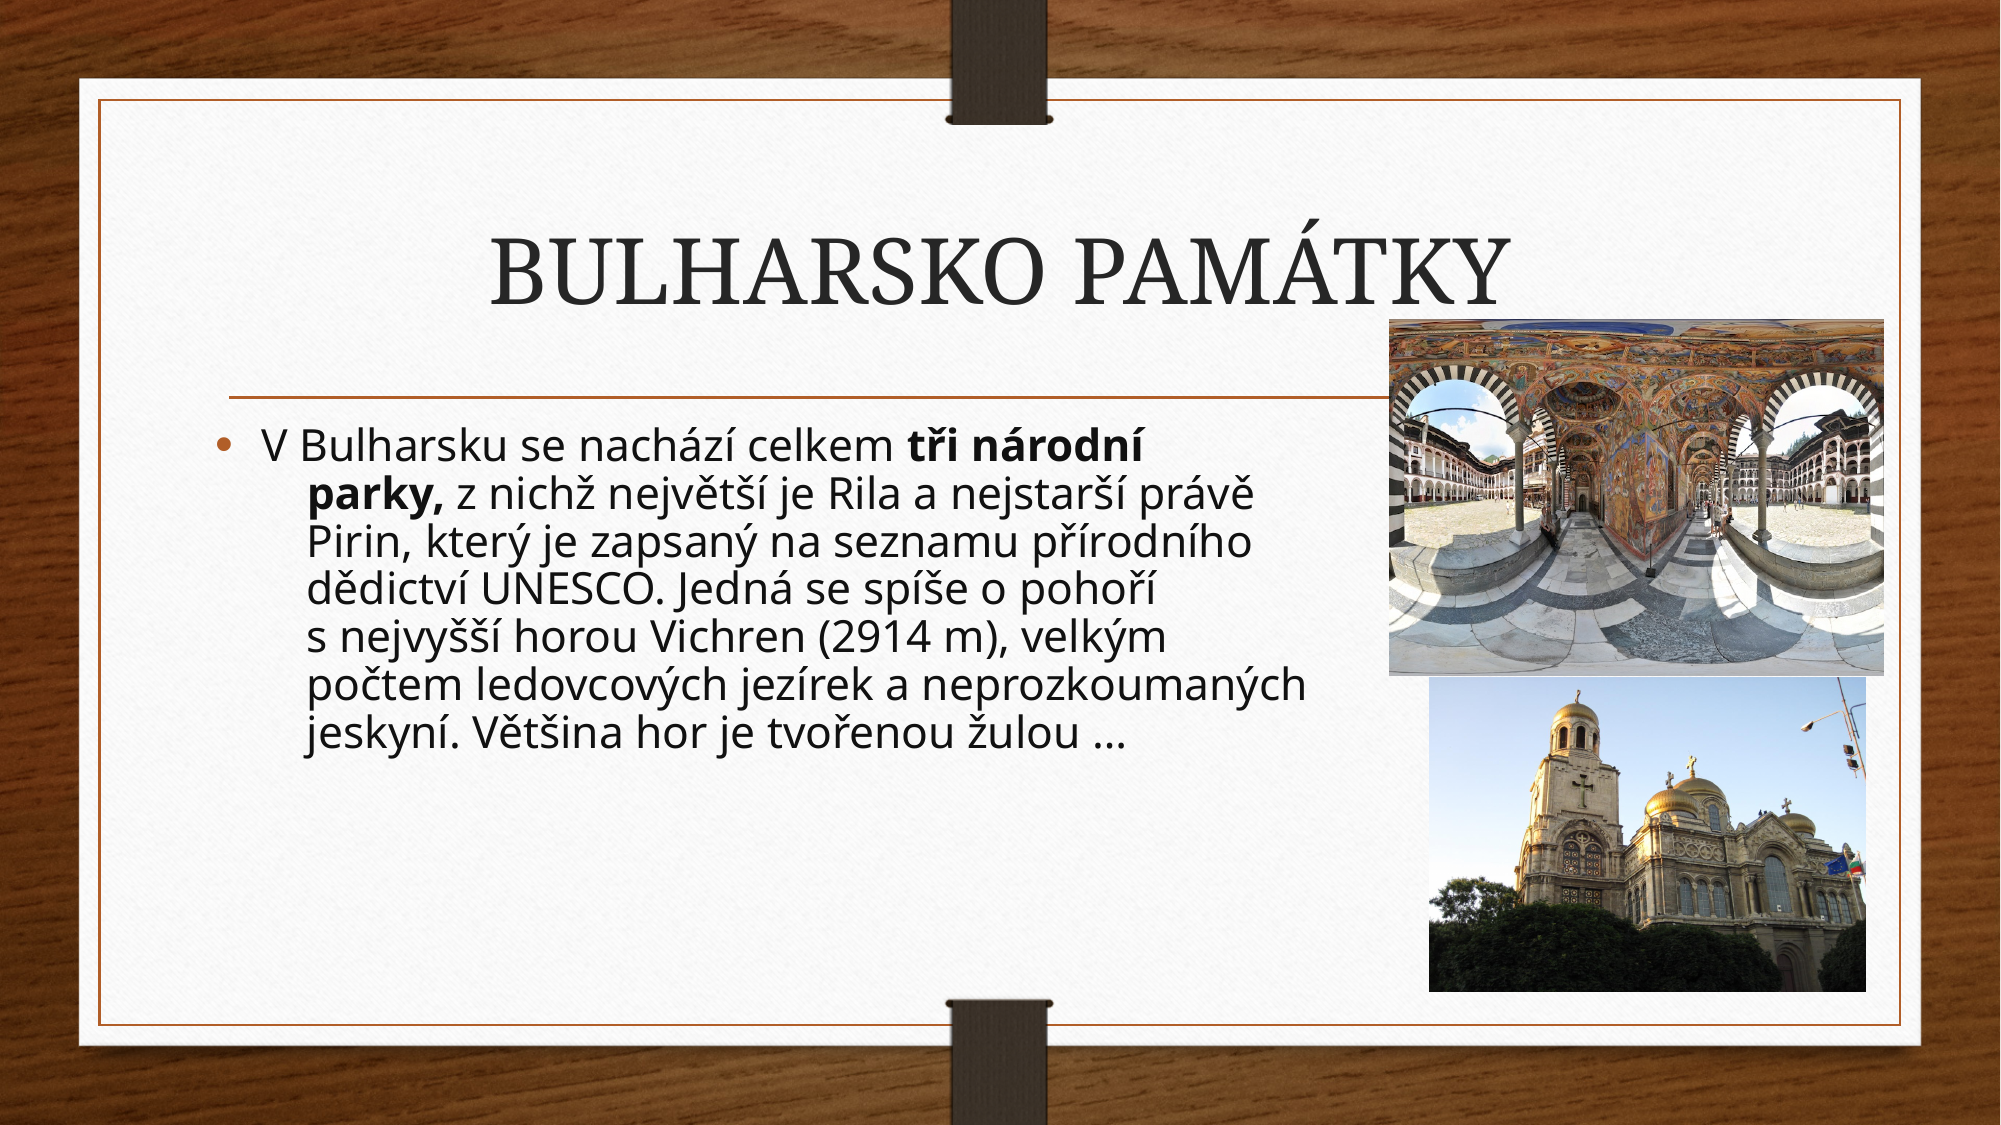

# BULHARSKO PAMÁTKY
V Bulharsku se nachází celkem tři národní parky, z nichž největší je Rila a nejstarší právě Pirin, který je zapsaný na seznamu přírodního dědictví UNESCO. Jedná se spíše o pohoří s nejvyšší horou Vichren (2914 m), velkým počtem ledovcových jezírek a neprozkoumaných jeskyní. Většina hor je tvořenou žulou …